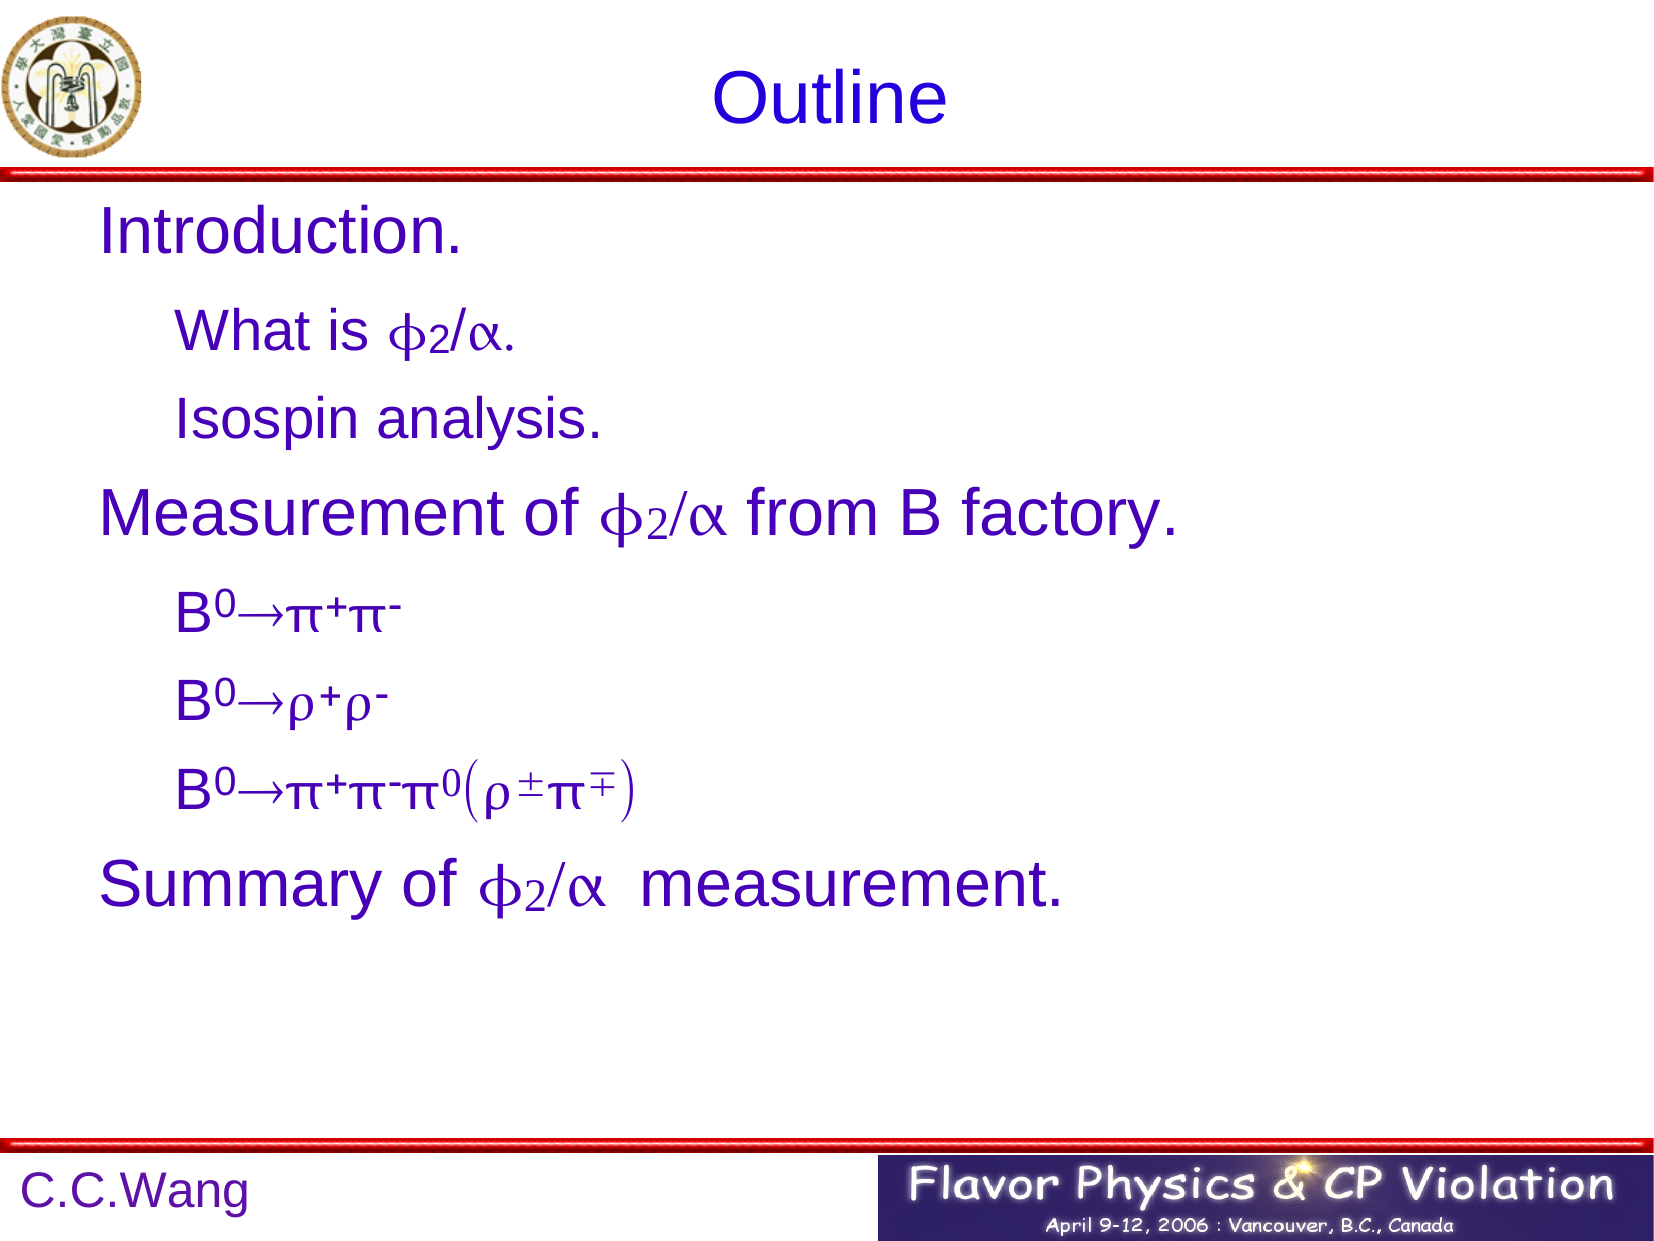

# Outline
Introduction.
What is 2/.
Isospin analysis.
Measurement of 2/ from B factory.
B0+-
B0+-
B0+-0(±∓)
Summary of 2/ measurement.